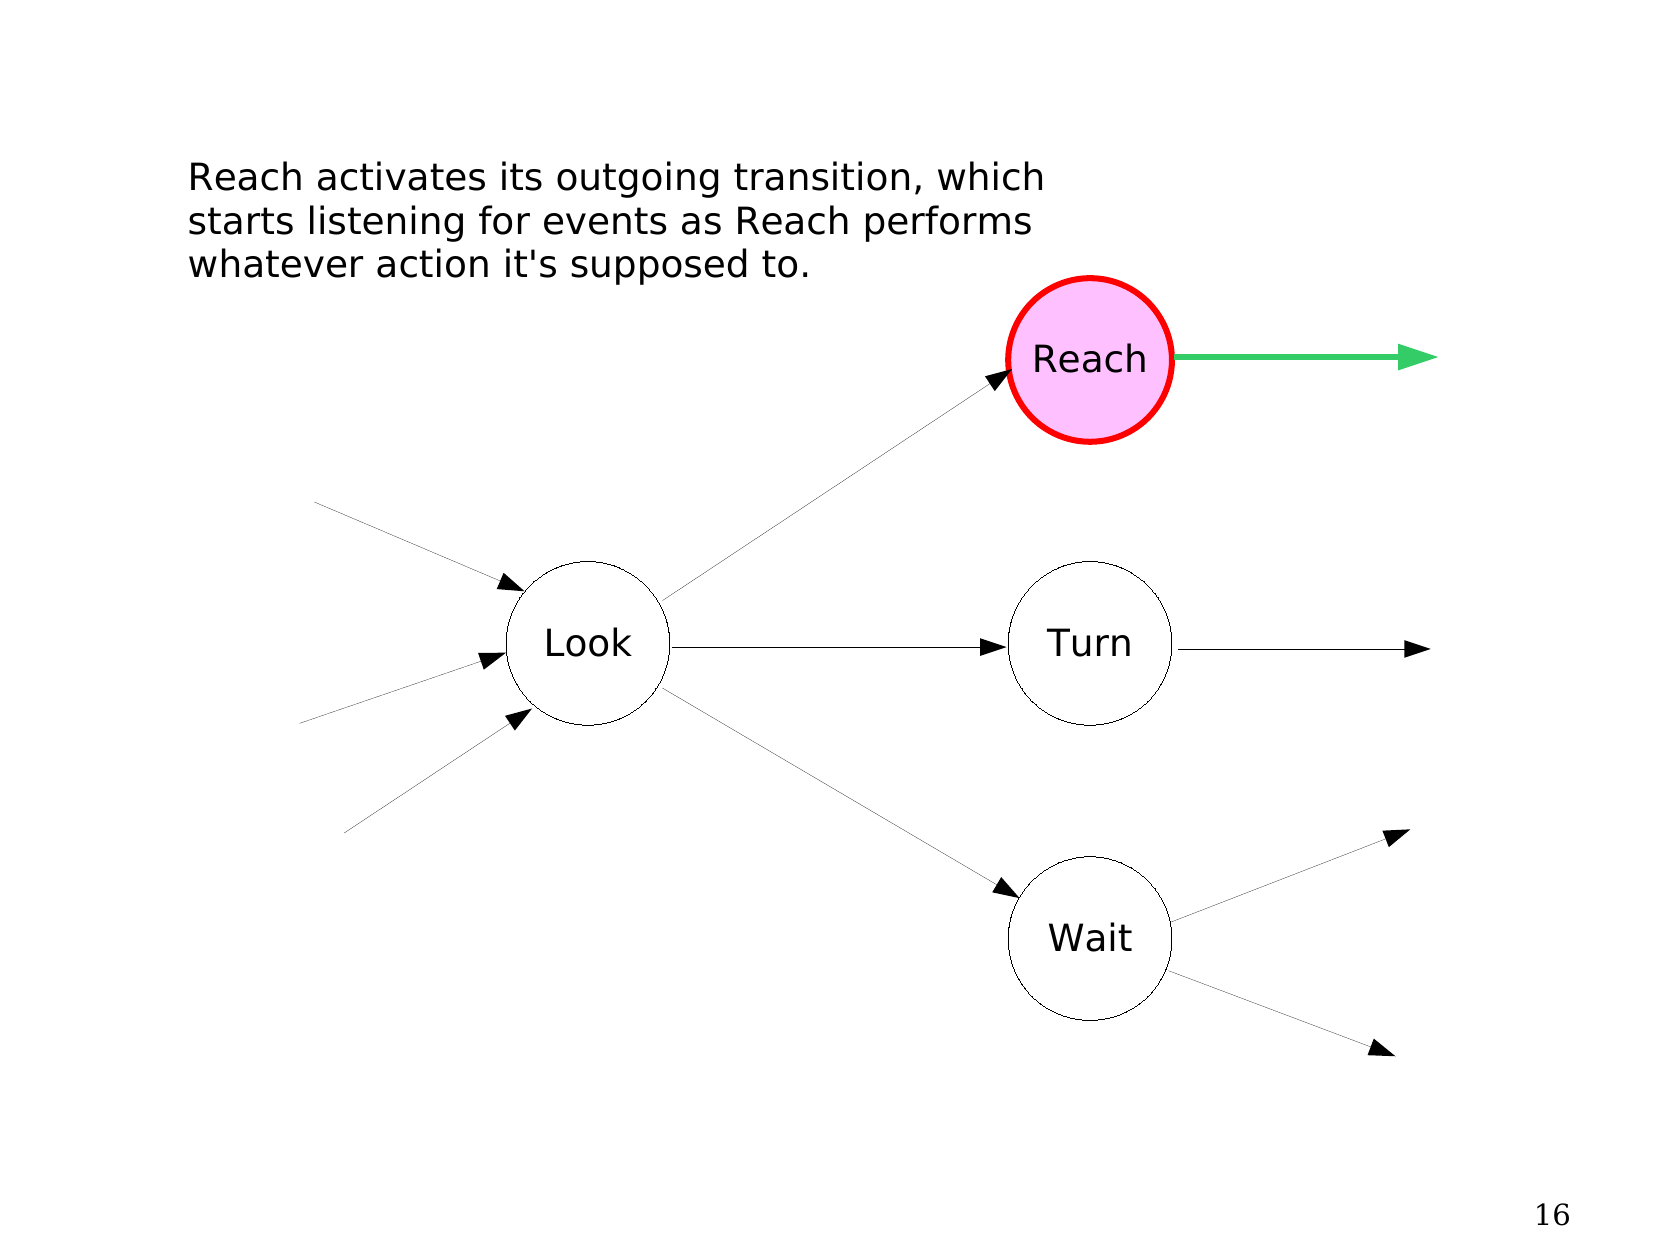

Reach activates its outgoing transition, which starts listening for events as Reach performs whatever action it's supposed to.
Reach
Look
Turn
Wait
16